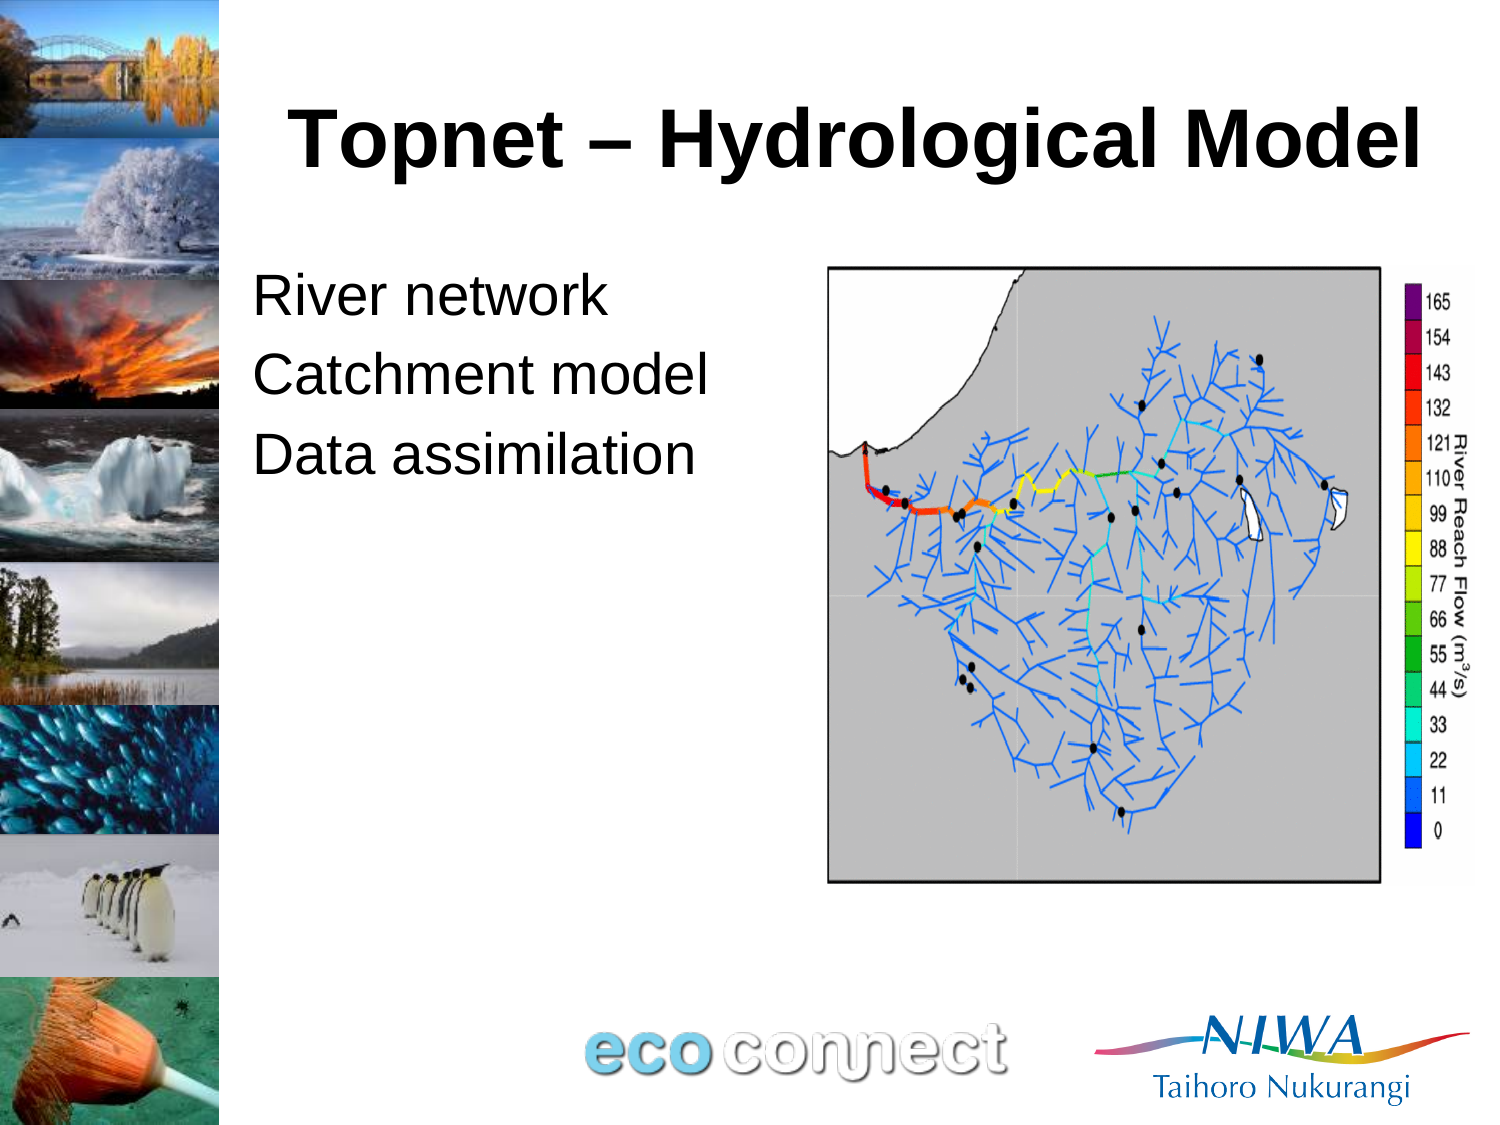

# Topnet – Hydrological Model
River network
Catchment model
Data assimilation